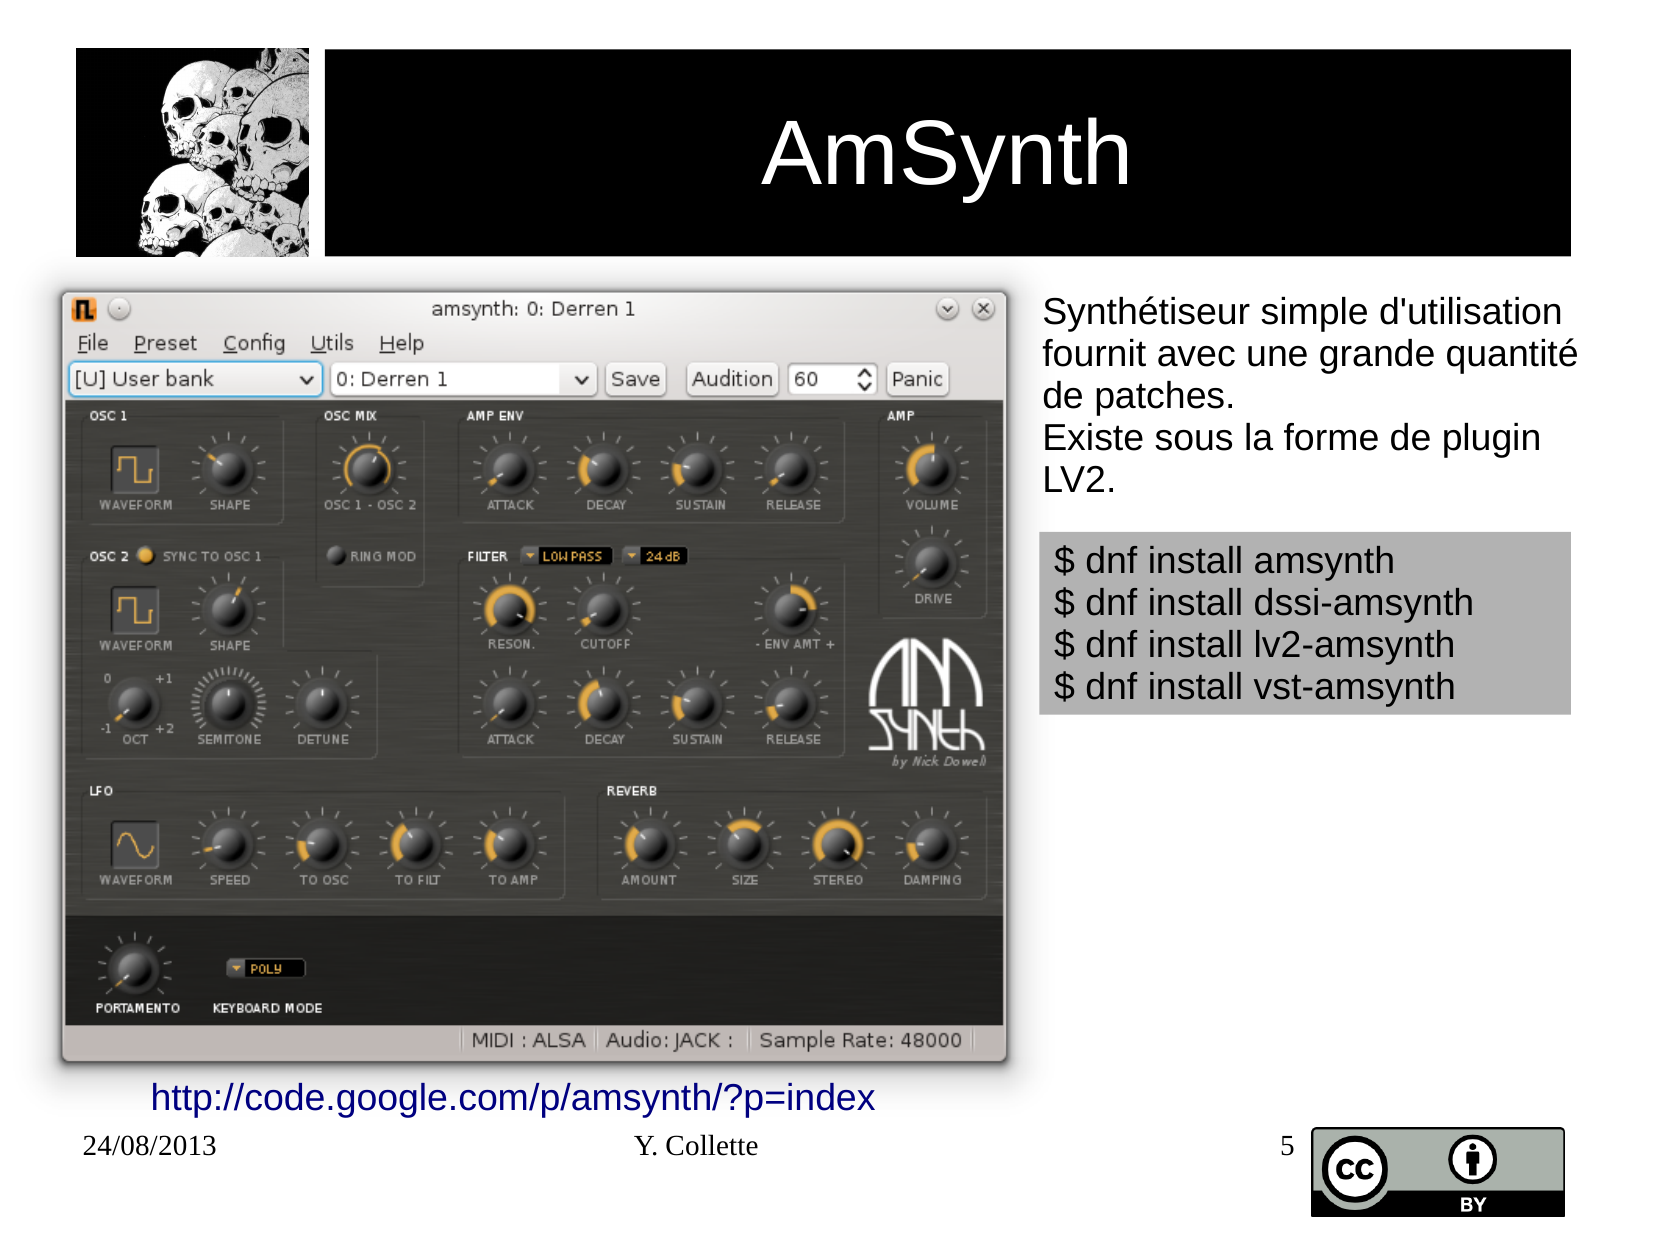

# AmSynth
Synthétiseur simple d'utilisation fournit avec une grande quantité de patches.
Existe sous la forme de plugin LV2.
$ dnf install amsynth
$ dnf install dssi-amsynth
$ dnf install lv2-amsynth
$ dnf install vst-amsynth
http://code.google.com/p/amsynth/?p=index
Y. Collette
5